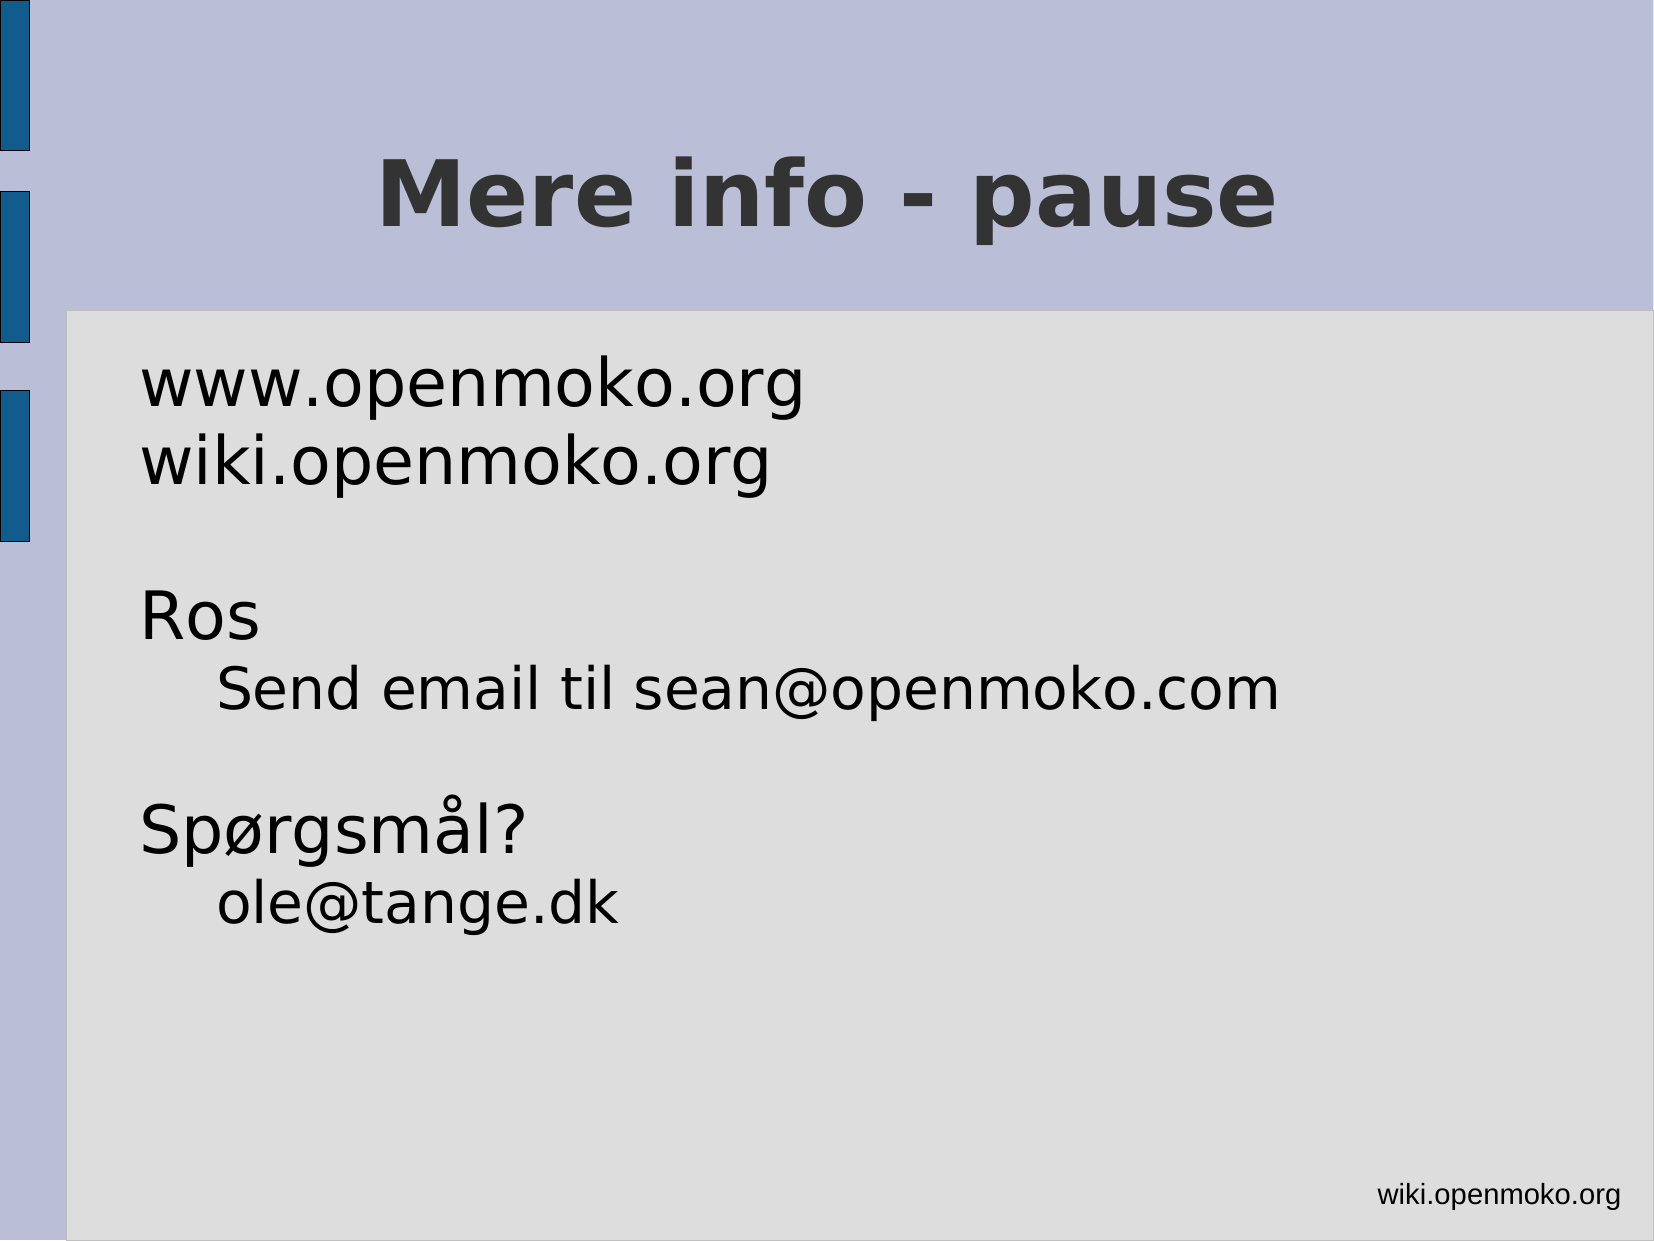

# Mere info - pause
www.openmoko.org
wiki.openmoko.org
Ros
Send email til sean@openmoko.com
Spørgsmål?
ole@tange.dk